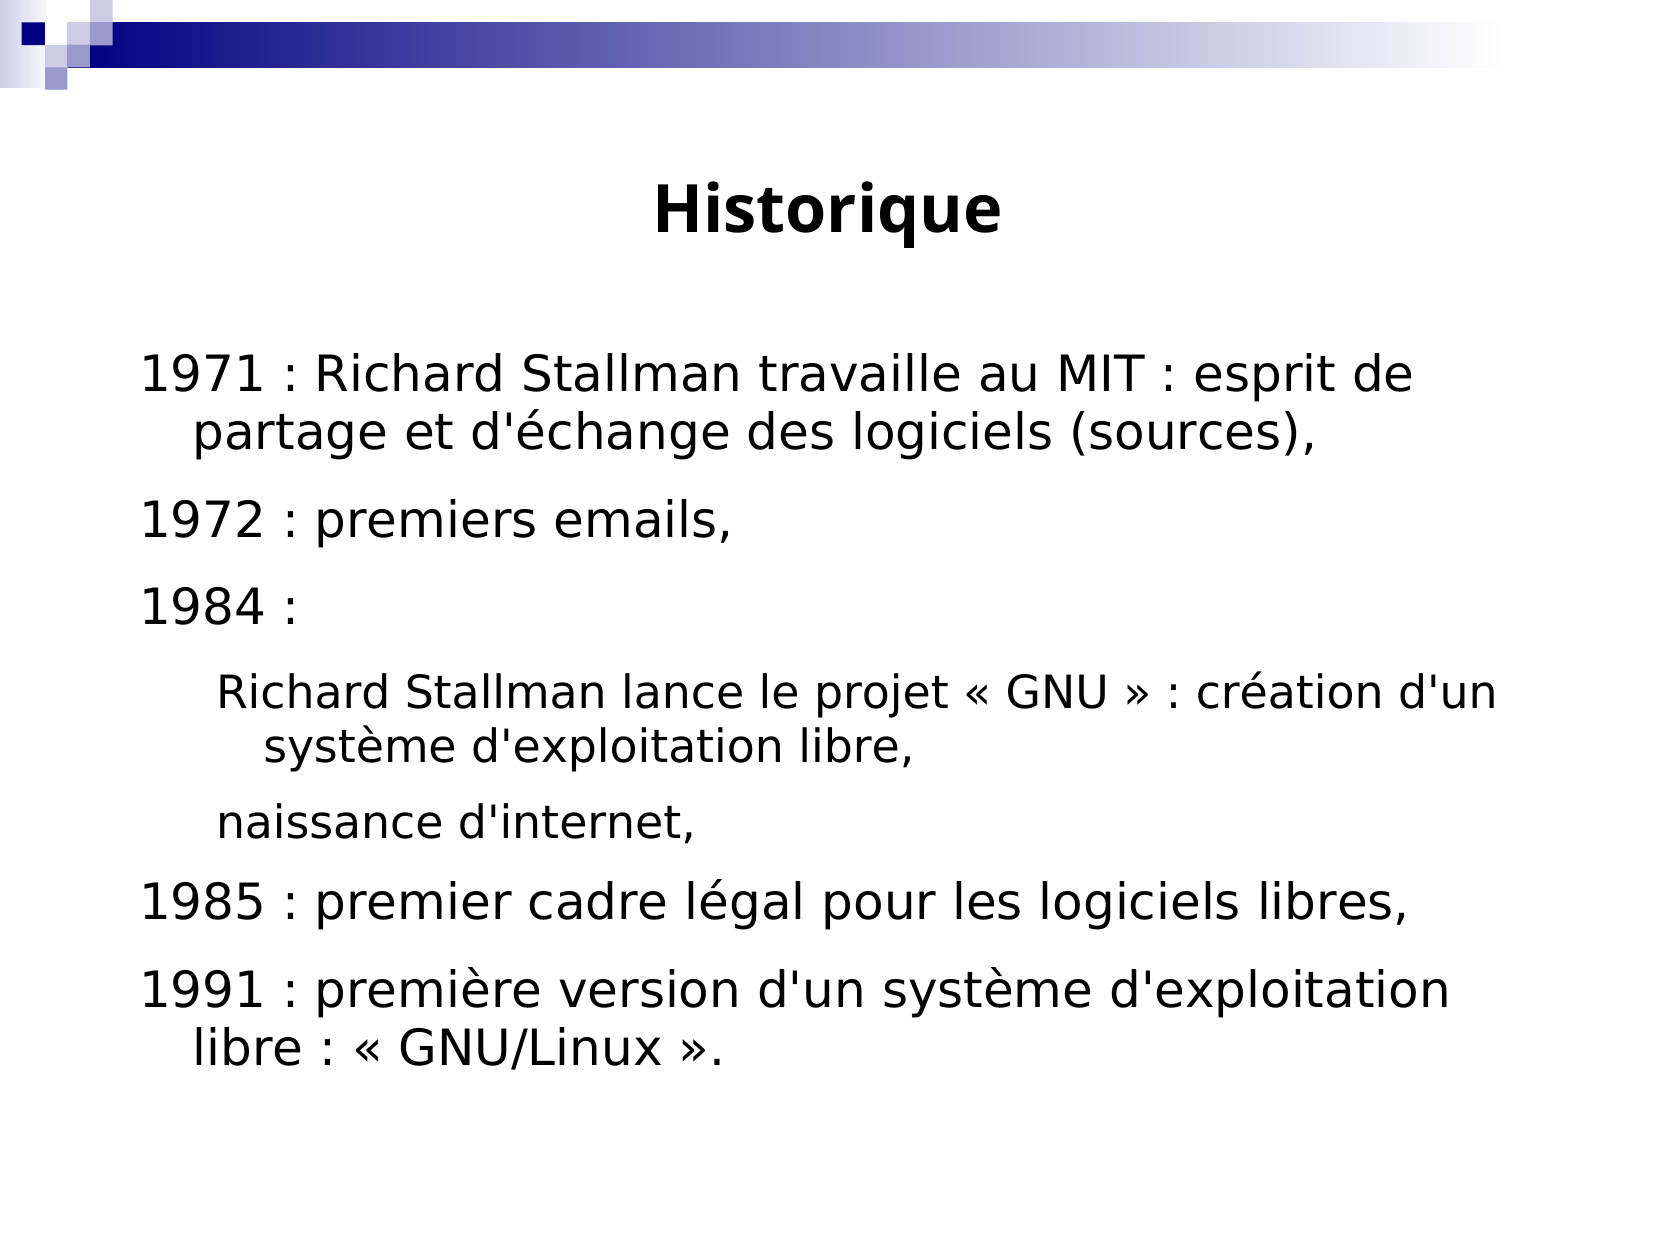

# Historique
1971 : Richard Stallman travaille au MIT : esprit de partage et d'échange des logiciels (sources),
1972 : premiers emails,
1984 :
Richard Stallman lance le projet « GNU » : création d'un système d'exploitation libre,
naissance d'internet,
1985 : premier cadre légal pour les logiciels libres,
1991 : première version d'un système d'exploitation libre : « GNU/Linux ».